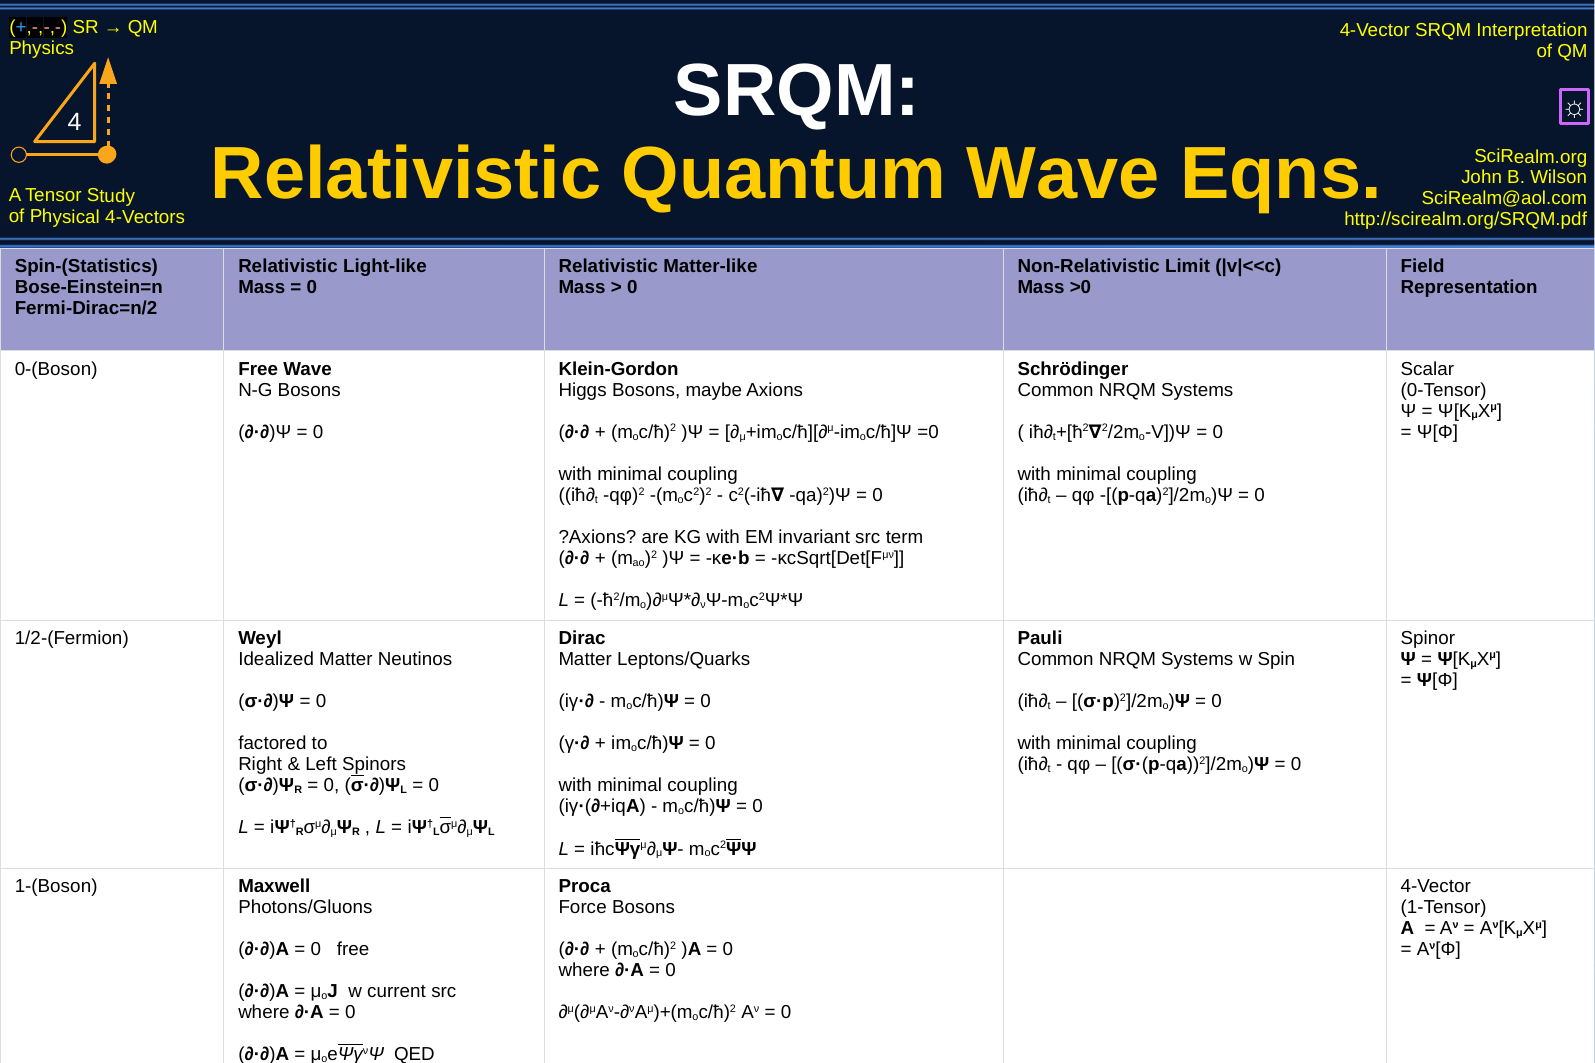

(+,-,-,-) SR → QM
Physics
A Tensor Study
of Physical 4-Vectors
4-Vector SRQM Interpretation
of QM
SciRealm.org
John B. Wilson
SciRealm@aol.com
http://scirealm.org/SRQM.pdf
# SRQM: Relativistic Quantum Wave Eqns.
4
☼
| Spin-(Statistics) Bose-Einstein=n Fermi-Dirac=n/2 | Relativistic Light-like Mass = 0 | Relativistic Matter-like Mass > 0 | Non-Relativistic Limit (|v|<<c) Mass >0 | Field Representation |
| --- | --- | --- | --- | --- |
| 0-(Boson) | Free Wave N-G Bosons (∂·∂)Ψ = 0 | Klein-Gordon Higgs Bosons, maybe Axions (∂·∂ + (moc/ћ)2 )Ψ = [∂μ+imoc/ћ][∂μ-imoc/ћ]Ψ =0 with minimal coupling ((iħ∂t -qφ)2 -(moc2)2 - c2(-iħ∇ -qa)2)Ψ = 0 ?Axions? are KG with EM invariant src term (∂·∂ + (mao)2 )Ψ = -κe·b = -κcSqrt[Det[Fμν]] L = (-ћ2/mo)∂μΨ\*∂νΨ-moc2Ψ\*Ψ | Schrödinger Common NRQM Systems ( iћ∂t+[ћ2∇2/2mo-V])Ψ = 0 with minimal coupling (iћ∂t – qφ -[(p-qa)2]/2mo)Ψ = 0 | Scalar (0-Tensor) Ψ = Ψ[KμXμ] = Ψ[Φ] |
| 1/2-(Fermion) | Weyl Idealized Matter Neutinos (σ·∂)Ψ = 0 factored to Right & Left Spinors (σ·∂)ΨR = 0, (σ·∂)ΨL = 0 L = iΨ†Rσμ∂μΨR , L = iΨ†Lσμ∂μΨL | Dirac Matter Leptons/Quarks (iγ·∂ - moc/ћ)Ψ = 0 (γ·∂ + imoc/ћ)Ψ = 0 with minimal coupling (iγ·(∂+iqA) - moc/ћ)Ψ = 0 L = iћcΨγμ∂μΨ- moc2ΨΨ | Pauli Common NRQM Systems w Spin (iћ∂t – [(σ·p)2]/2mo)Ψ = 0 with minimal coupling (iћ∂t - qφ – [(σ·(p-qa))2]/2mo)Ψ = 0 | Spinor Ψ = Ψ[KμXμ] = Ψ[Φ] |
| 1-(Boson) | Maxwell Photons/Gluons (∂·∂)A = 0 free (∂·∂)A = μoJ w current src where ∂·A = 0 (∂·∂)A = μoeΨγνΨ QED | Proca Force Bosons (∂·∂ + (moc/ћ)2 )A = 0 where ∂·A = 0 ∂μ(∂μAν-∂νAμ)+(moc/ћ)2 Aν = 0 | | 4-Vector (1-Tensor) A = Aν = Aν[KμXμ] = Aν[Φ] |
| 3/2-(Fermion) | Gravitino? ( εμνρσγ5γν∂ρ) ψσ = 0 | Rarita-Schwinger (εμνρσγ5γν∂ρ+moσμσ)ψσ=0 | | Spinor-Vector ψμ |
| 2-(Boson) | Einstein Graviton? | | | Tensor (2-Tensor) Gμν |